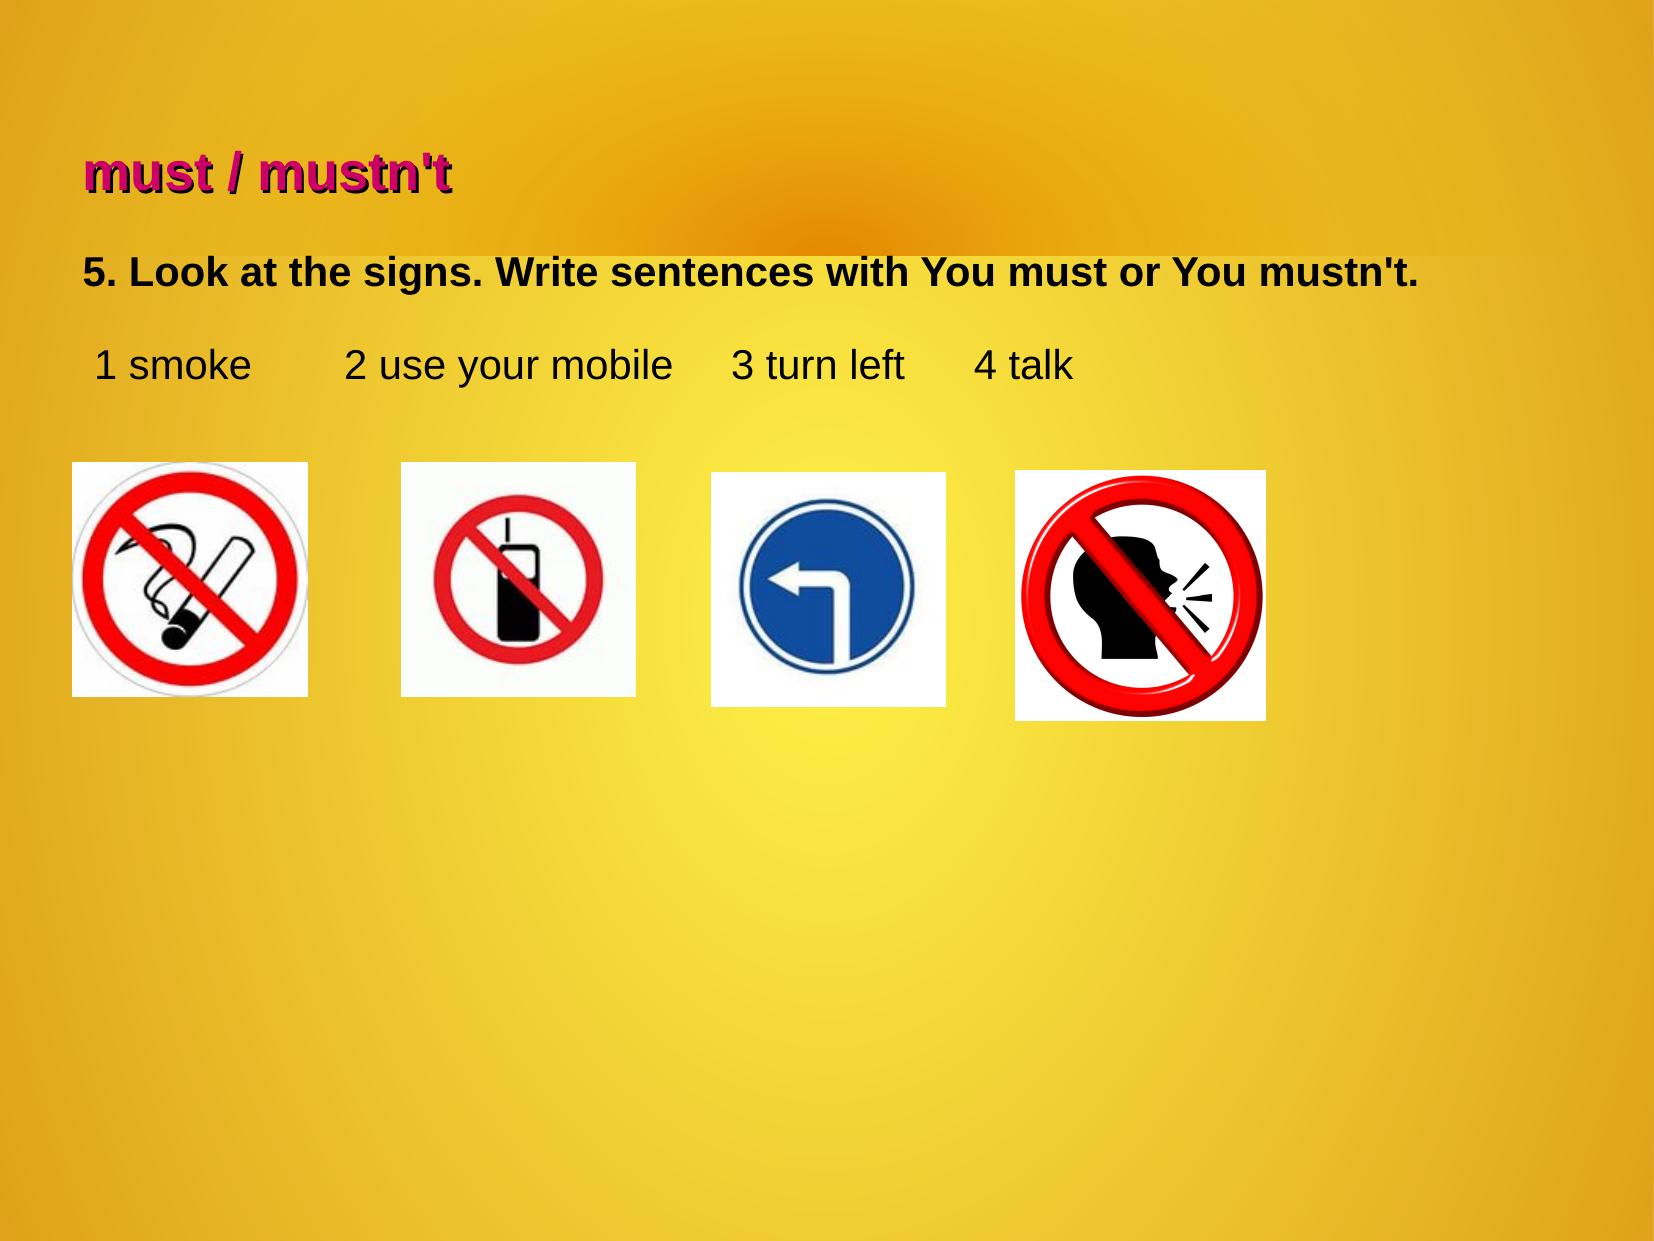

# must / mustn't
5. Look at the signs. Write sentences with You must or You mustn't.
 1 smoke 2 use your mobile 3 turn left 4 talk